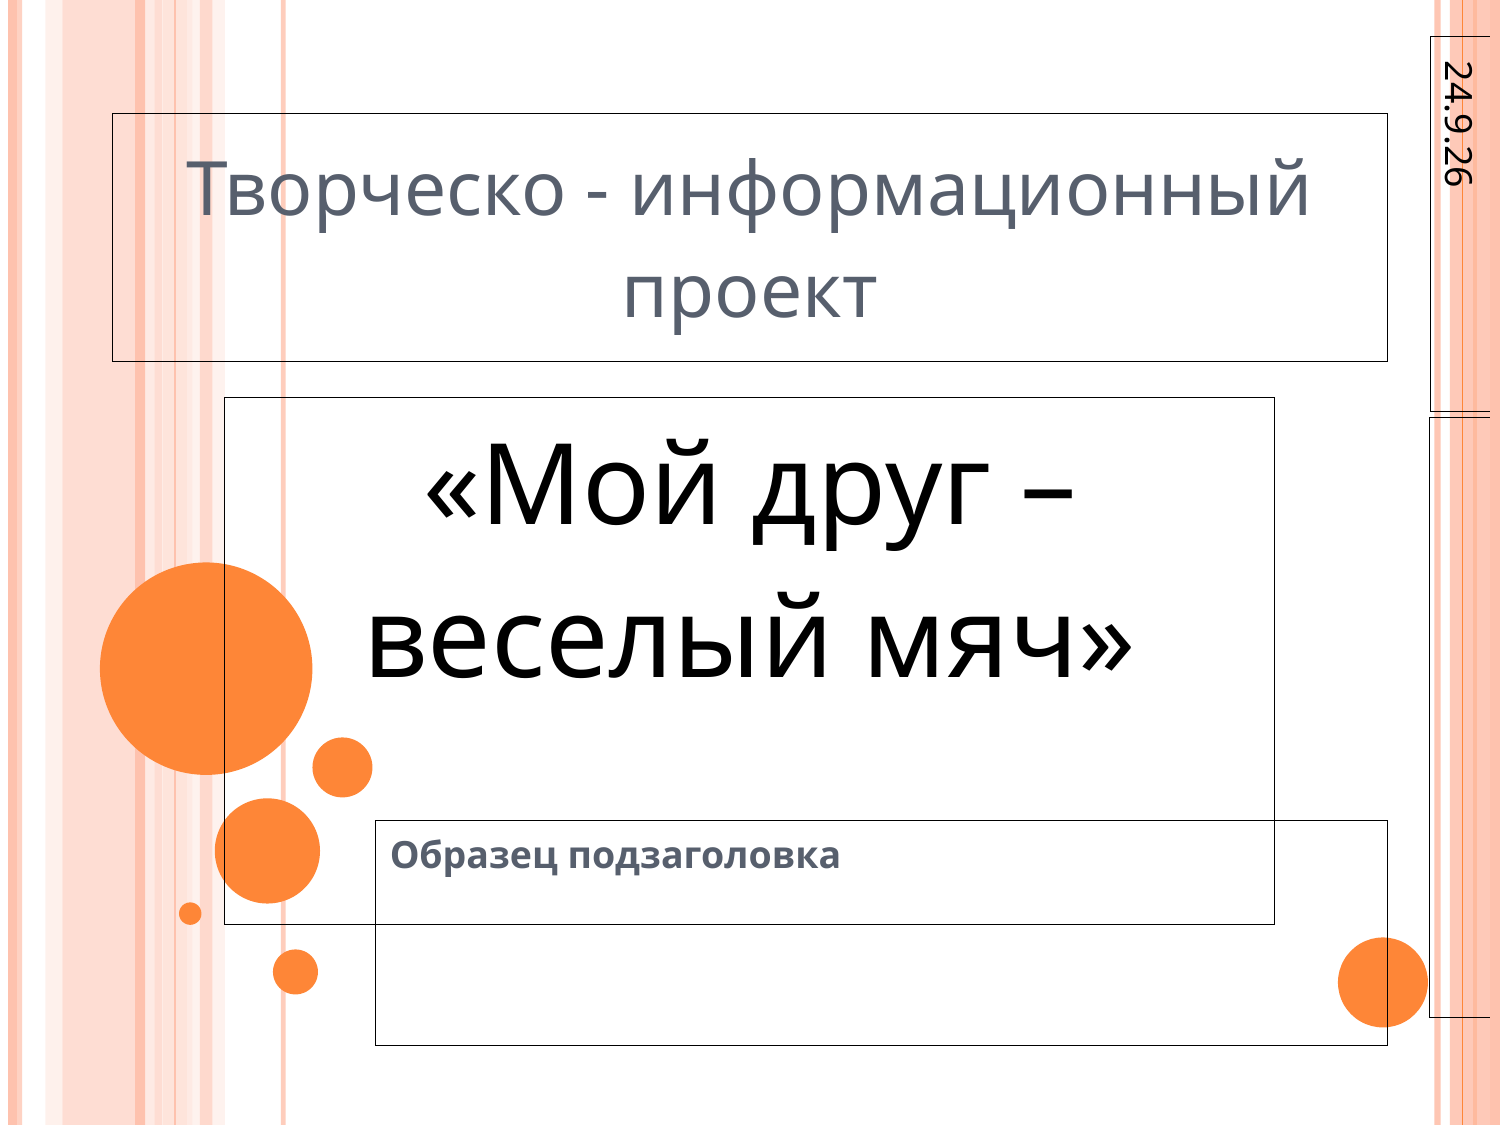

# Творческо - информационный проект
«Мой друг – веселый мяч»